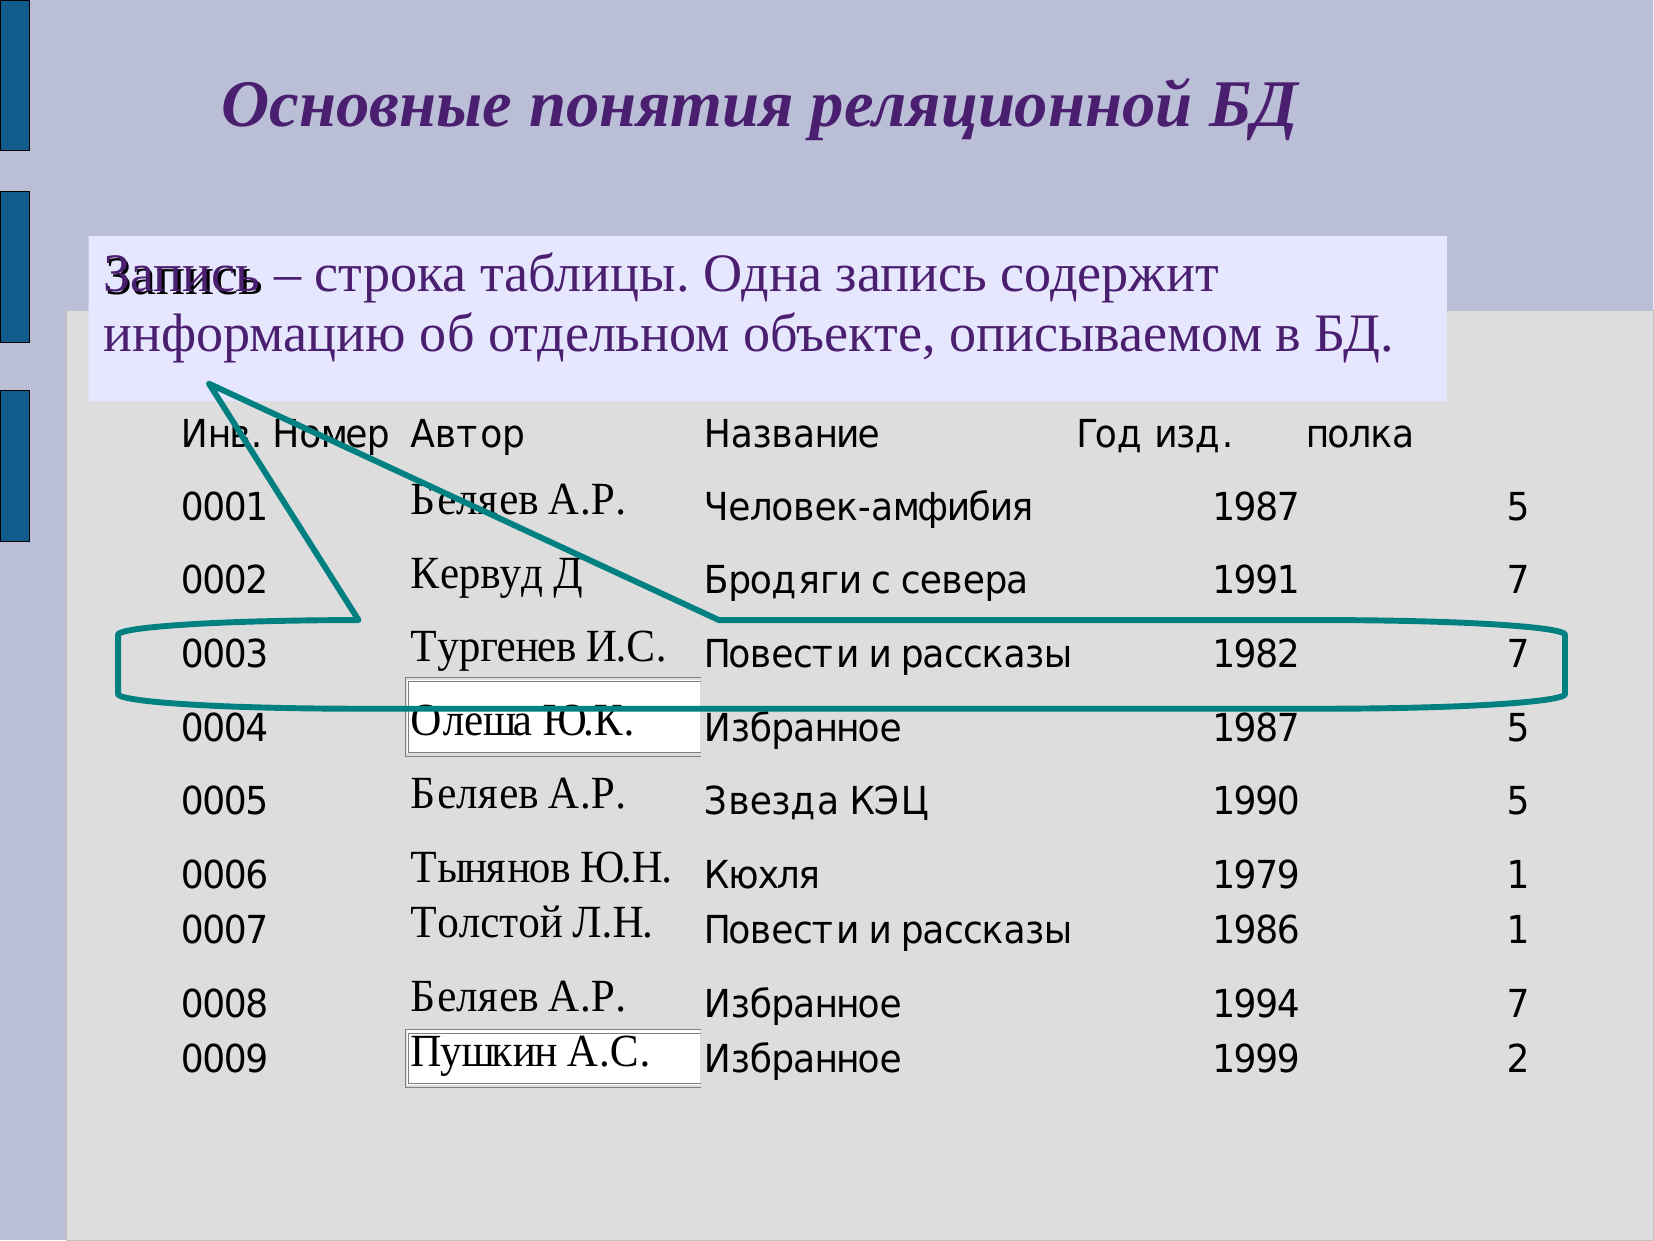

Основные понятия реляционной БД
Запись – строка таблицы. Одна запись содержит информацию об отдельном объекте, описываемом в БД.